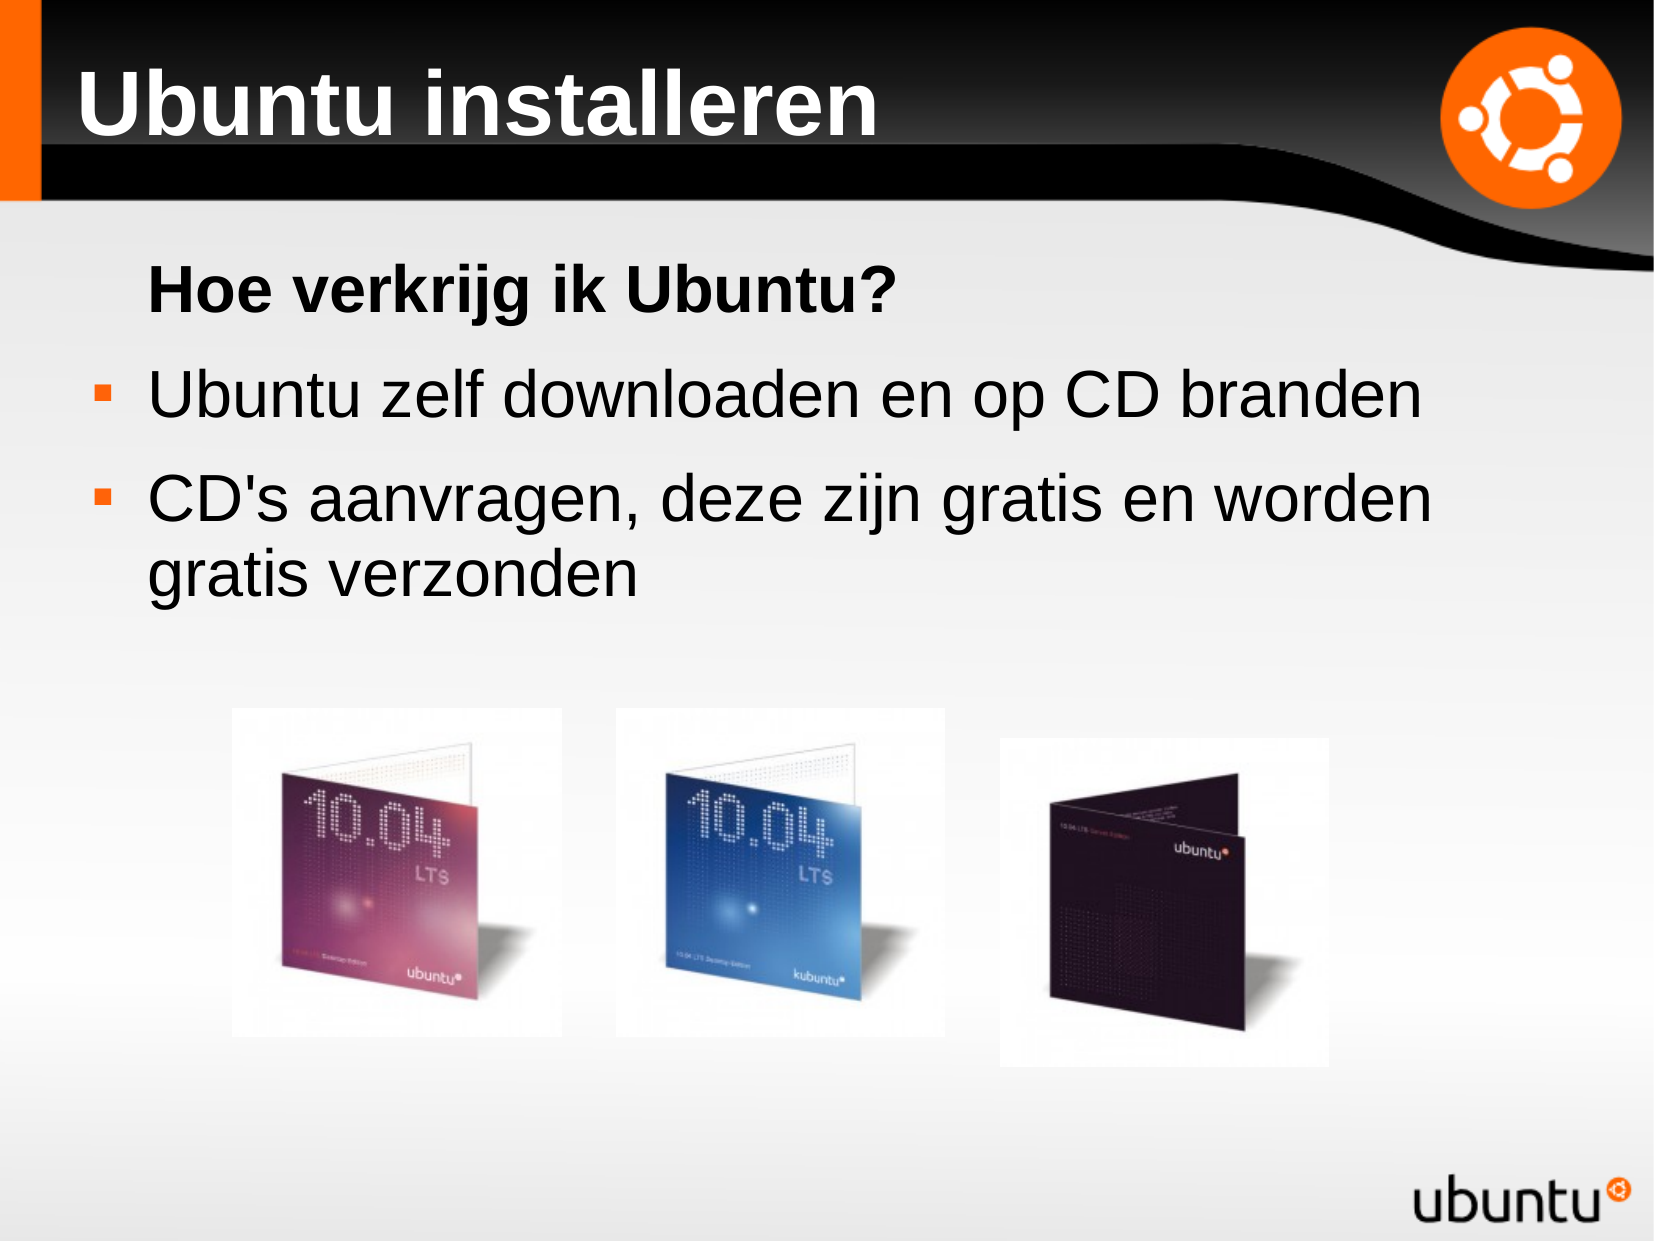

# Ubuntu installeren
Hoe verkrijg ik Ubuntu?
Ubuntu zelf downloaden en op CD branden
CD's aanvragen, deze zijn gratis en worden gratis verzonden